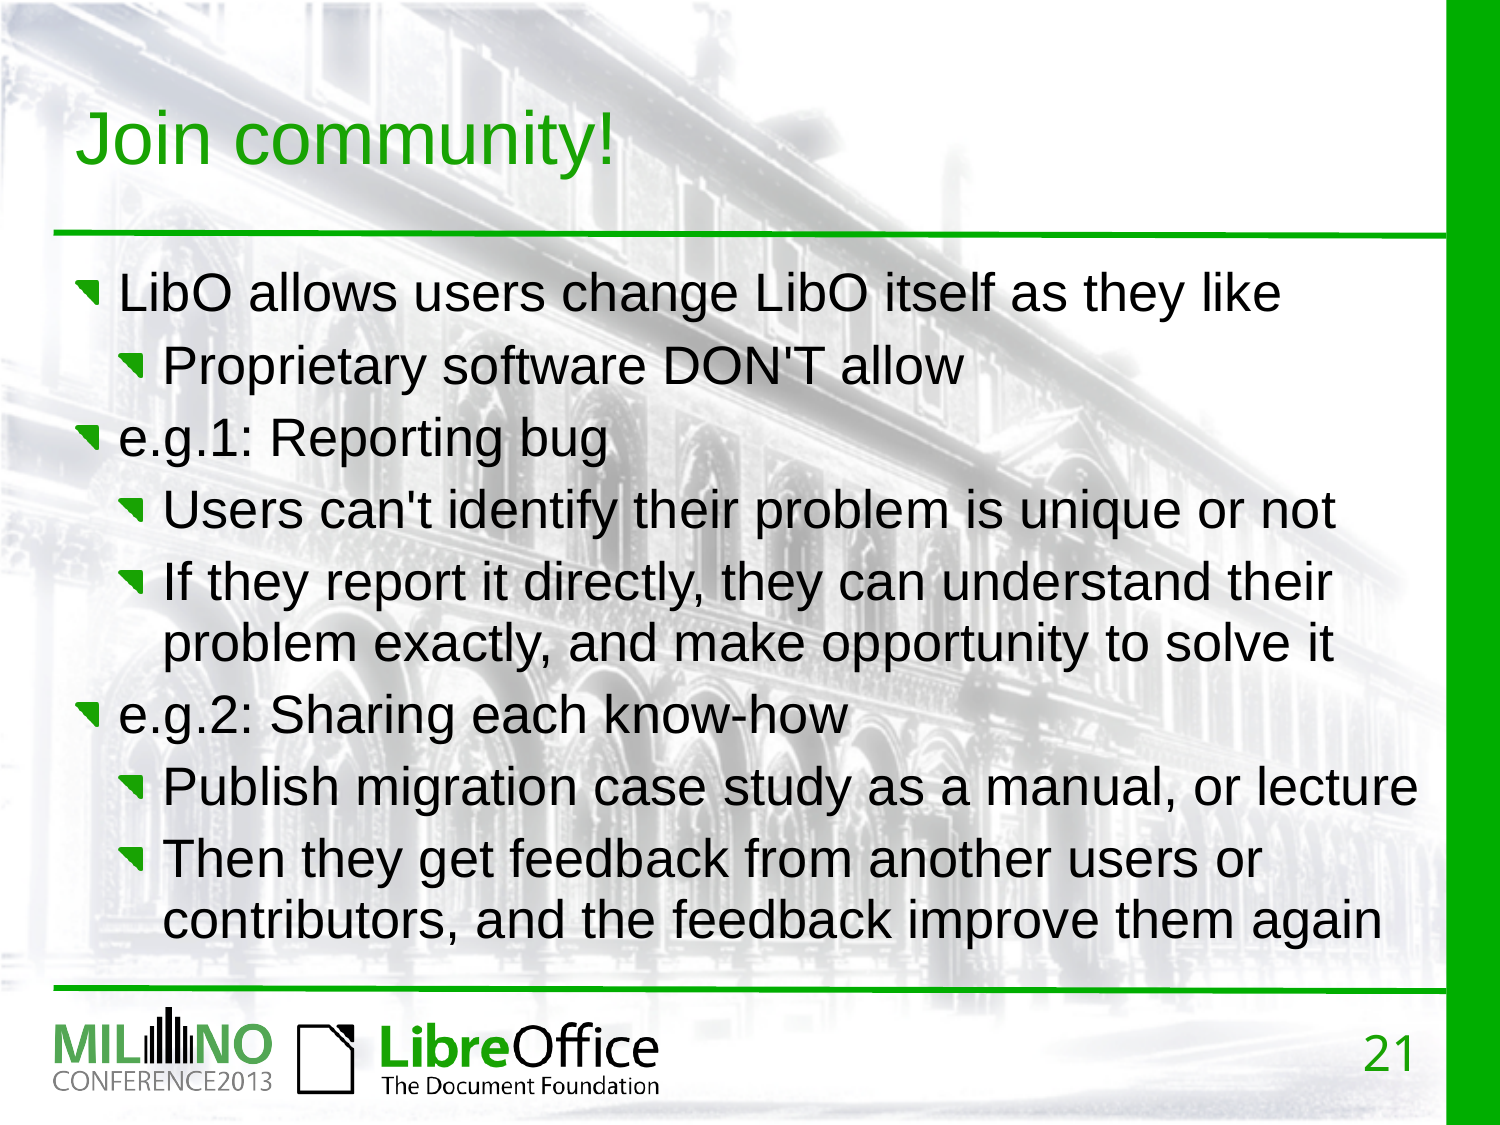

# Join community!
LibO allows users change LibO itself as they like
Proprietary software DON'T allow
e.g.1: Reporting bug
Users can't identify their problem is unique or not
If they report it directly, they can understand their problem exactly, and make opportunity to solve it
e.g.2: Sharing each know-how
Publish migration case study as a manual, or lecture
Then they get feedback from another users or contributors, and the feedback improve them again
21